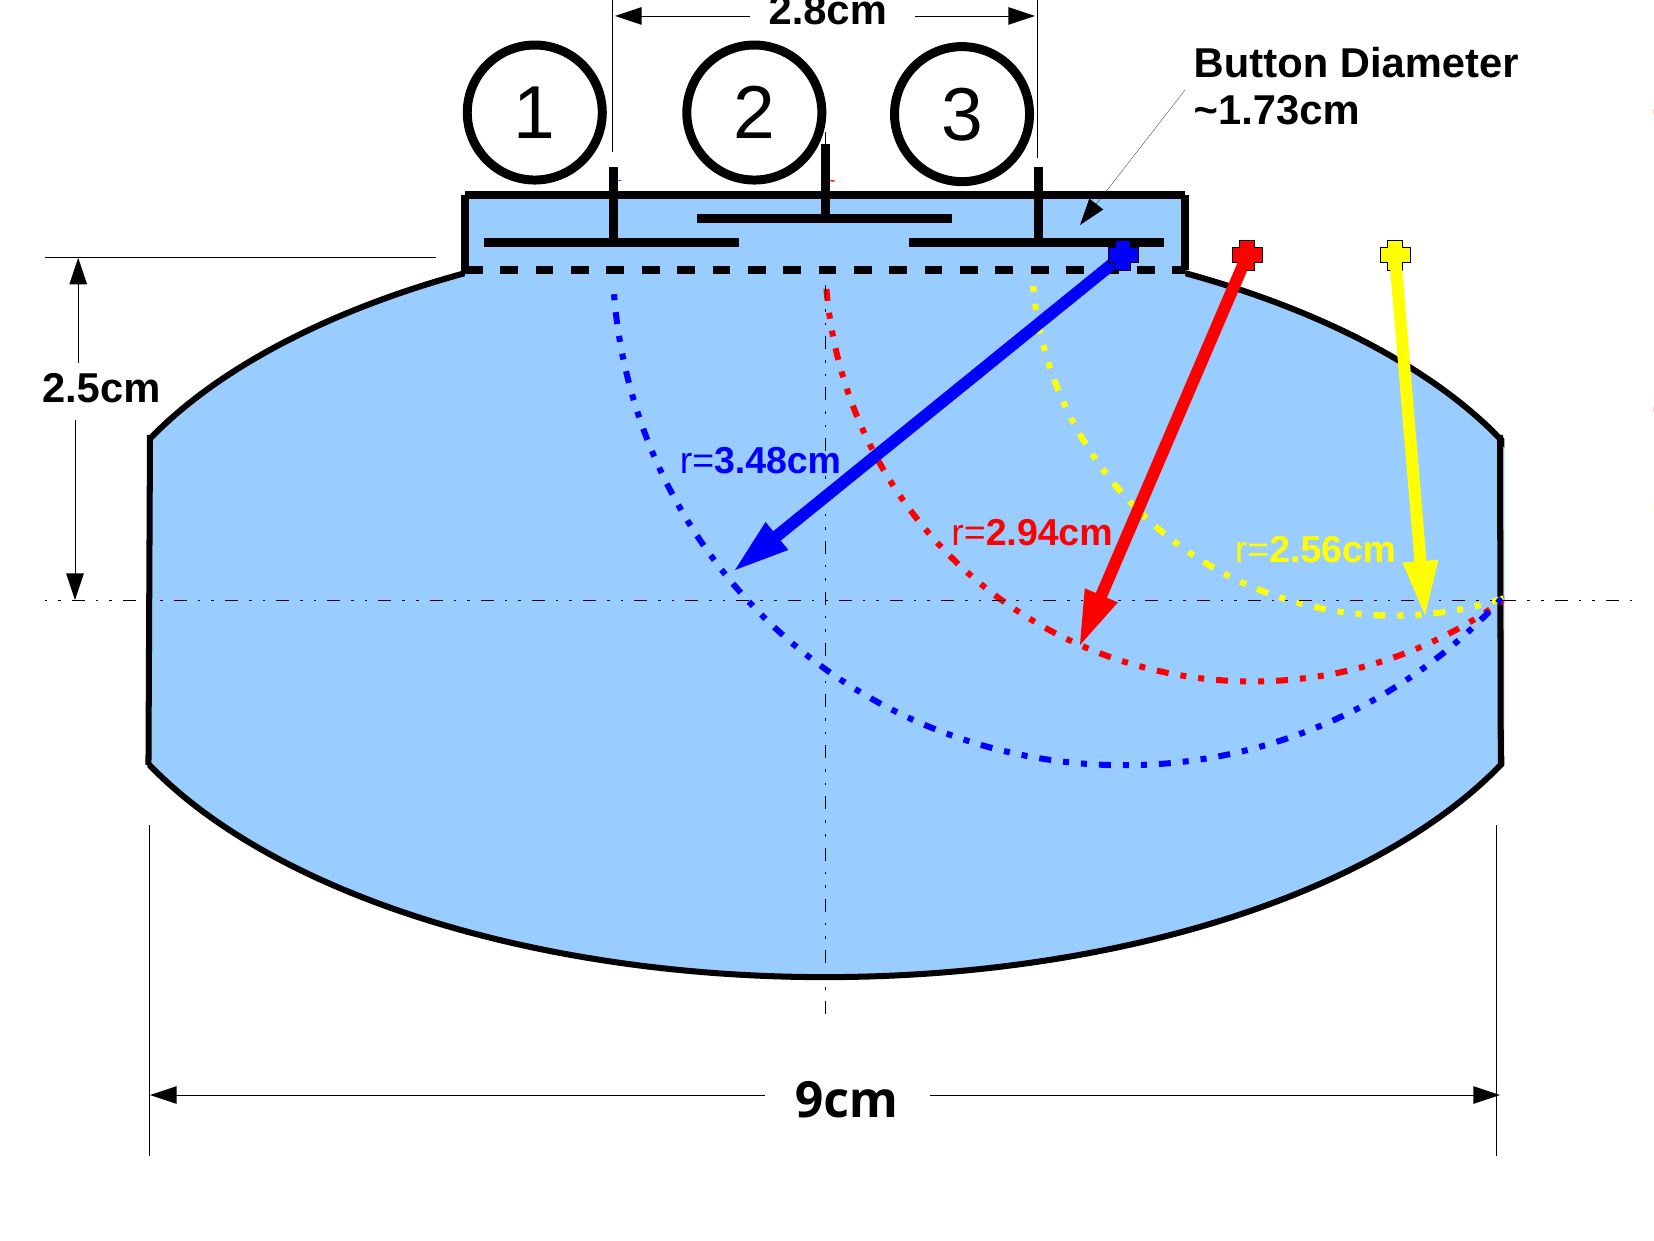

2.8cm
Button Diameter
~1.73cm
1
2
3
2.5cm
r=3.48cm
r=2.94cm
r=2.56cm
9cm